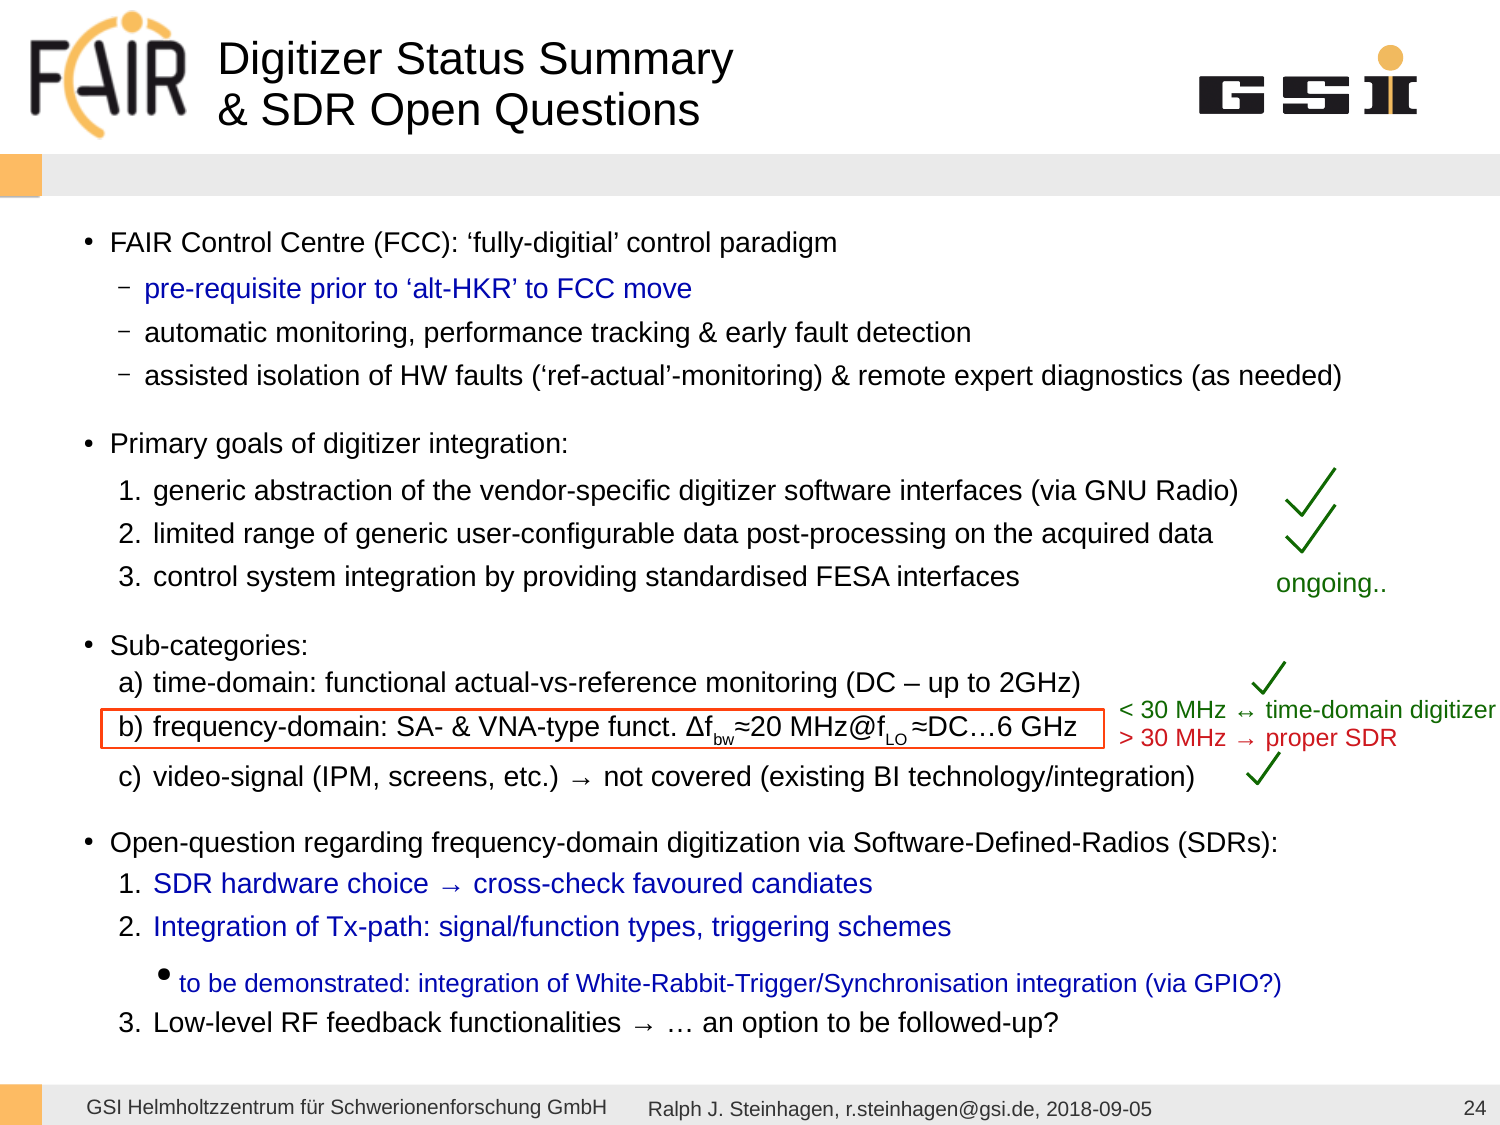

# Digitizer Status Summary & SDR Open Questions
FAIR Control Centre (FCC): ‘fully-digitial’ control paradigm
pre-requisite prior to ‘alt-HKR’ to FCC move
automatic monitoring, performance tracking & early fault detection
assisted isolation of HW faults (‘ref-actual’-monitoring) & remote expert diagnostics (as needed)
Primary goals of digitizer integration:
generic abstraction of the vendor-specific digitizer software interfaces (via GNU Radio)
limited range of generic user-configurable data post-processing on the acquired data
control system integration by providing standardised FESA interfaces
Sub-categories:
time-domain: functional actual-vs-reference monitoring (DC – up to 2GHz)
frequency-domain: SA- & VNA-type funct. Δfbw≈20 MHz@fLO ≈DC…6 GHz
video-signal (IPM, screens, etc.) → not covered (existing BI technology/integration)
Open-question regarding frequency-domain digitization via Software-Defined-Radios (SDRs):
SDR hardware choice → cross-check favoured candiates
Integration of Tx-path: signal/function types, triggering schemes
to be demonstrated: integration of White-Rabbit-Trigger/Synchronisation integration (via GPIO?)
Low-level RF feedback functionalities → … an option to be followed-up?
ongoing..
< 30 MHz ↔ time-domain digitizer
> 30 MHz → proper SDR